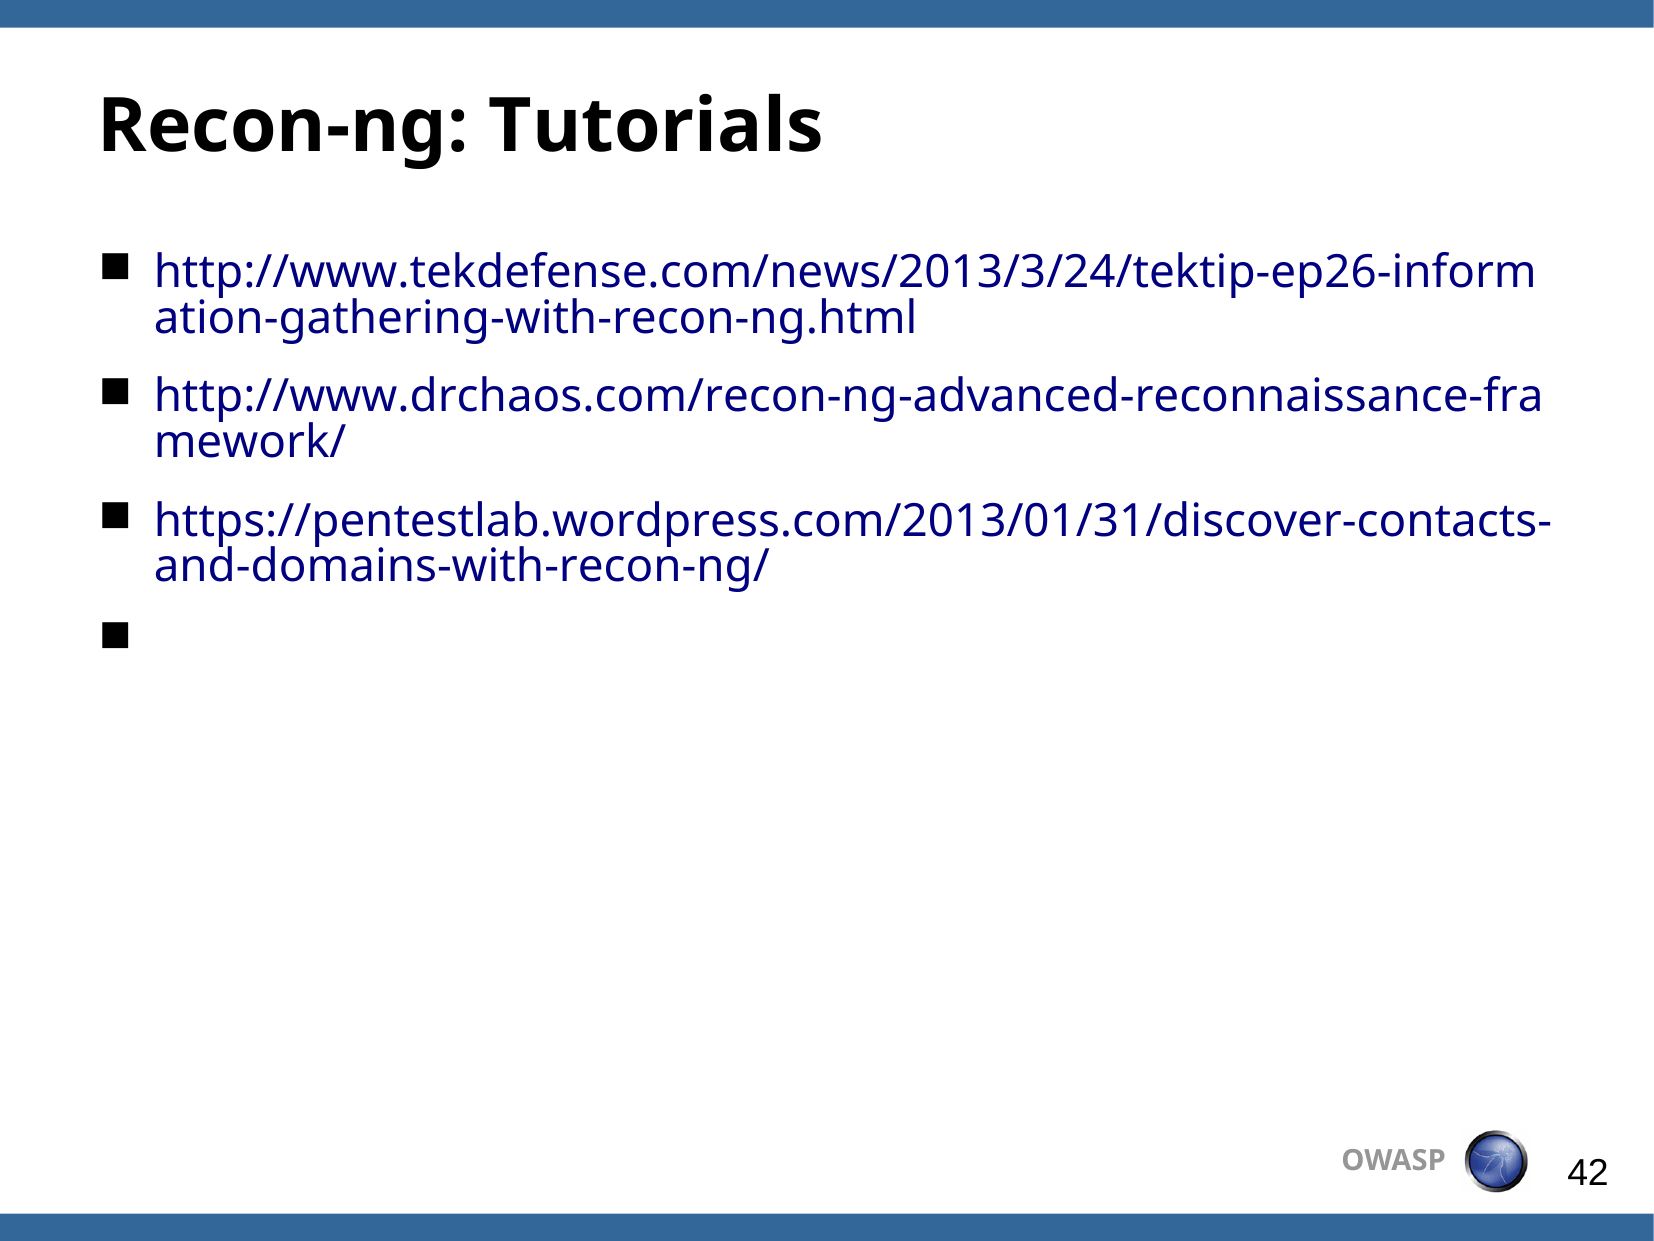

# Recon-ng: Tutorials
http://www.tekdefense.com/news/2013/3/24/tektip-ep26-information-gathering-with-recon-ng.html
http://www.drchaos.com/recon-ng-advanced-reconnaissance-framework/
https://pentestlab.wordpress.com/2013/01/31/discover-contacts-and-domains-with-recon-ng/
42